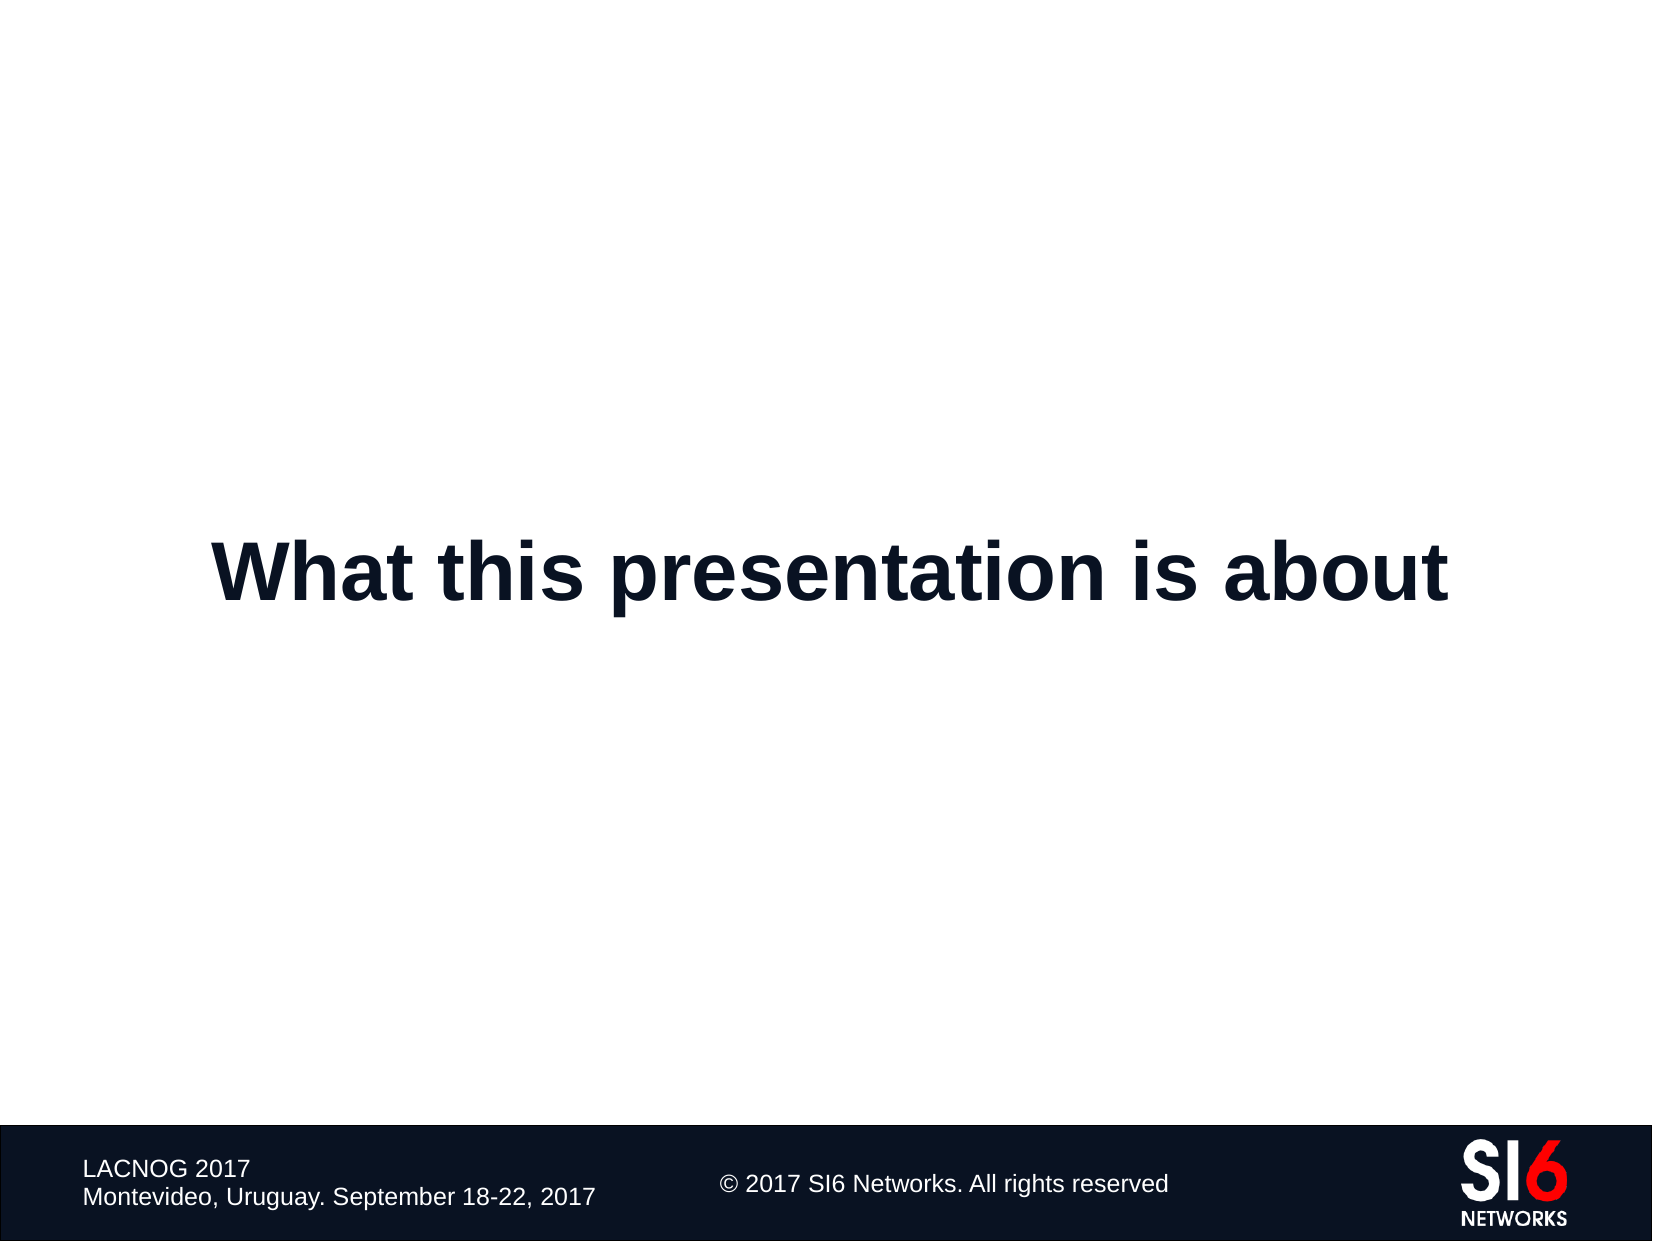

# What this presentation is about
4